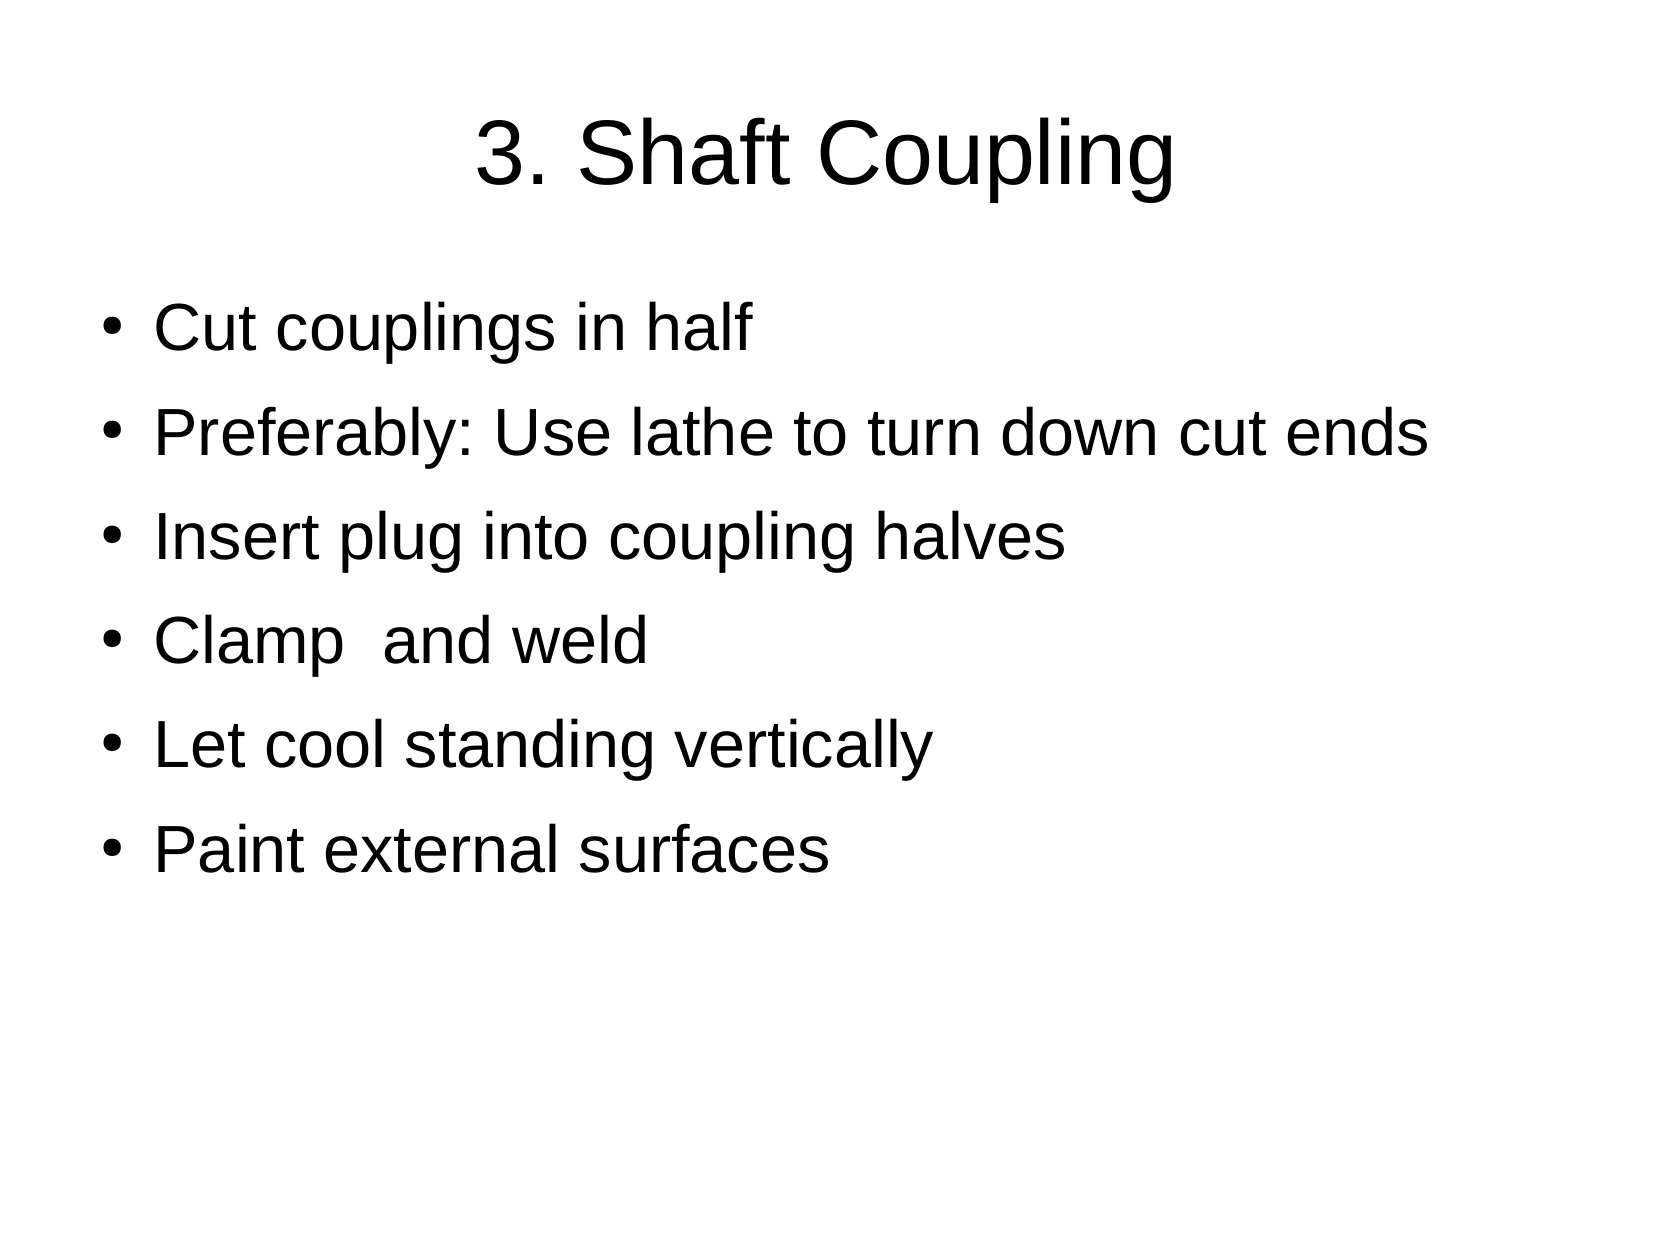

# 3. Shaft Coupling
Cut couplings in half
Preferably: Use lathe to turn down cut ends
Insert plug into coupling halves
Clamp and weld
Let cool standing vertically
Paint external surfaces